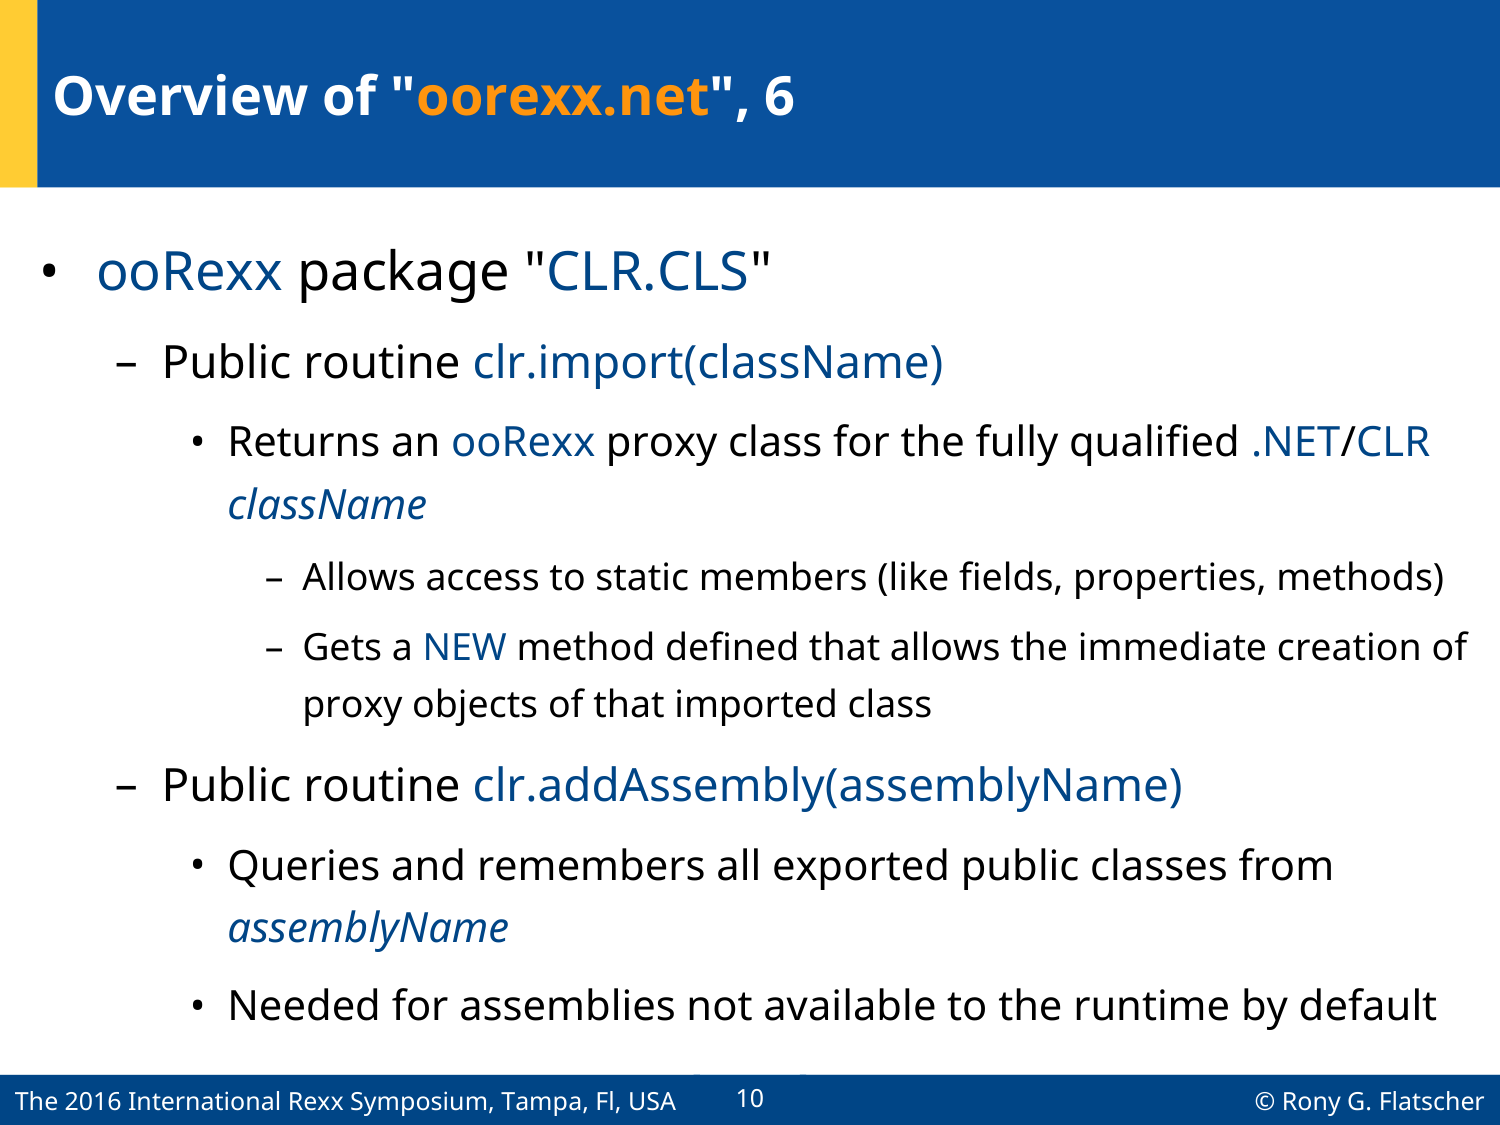

# Overview of "oorexx.net", 6
ooRexx package "CLR.CLS"
Public routine clr.import(className)
Returns an ooRexx proxy class for the fully qualified .NET/CLR className
Allows access to static members (like fields, properties, methods)
Gets a NEW method defined that allows the immediate creation of proxy objects of that imported class
Public routine clr.addAssembly(assemblyName)
Queries and remembers all exported public classes from assemblyName
Needed for assemblies not available to the runtime by default